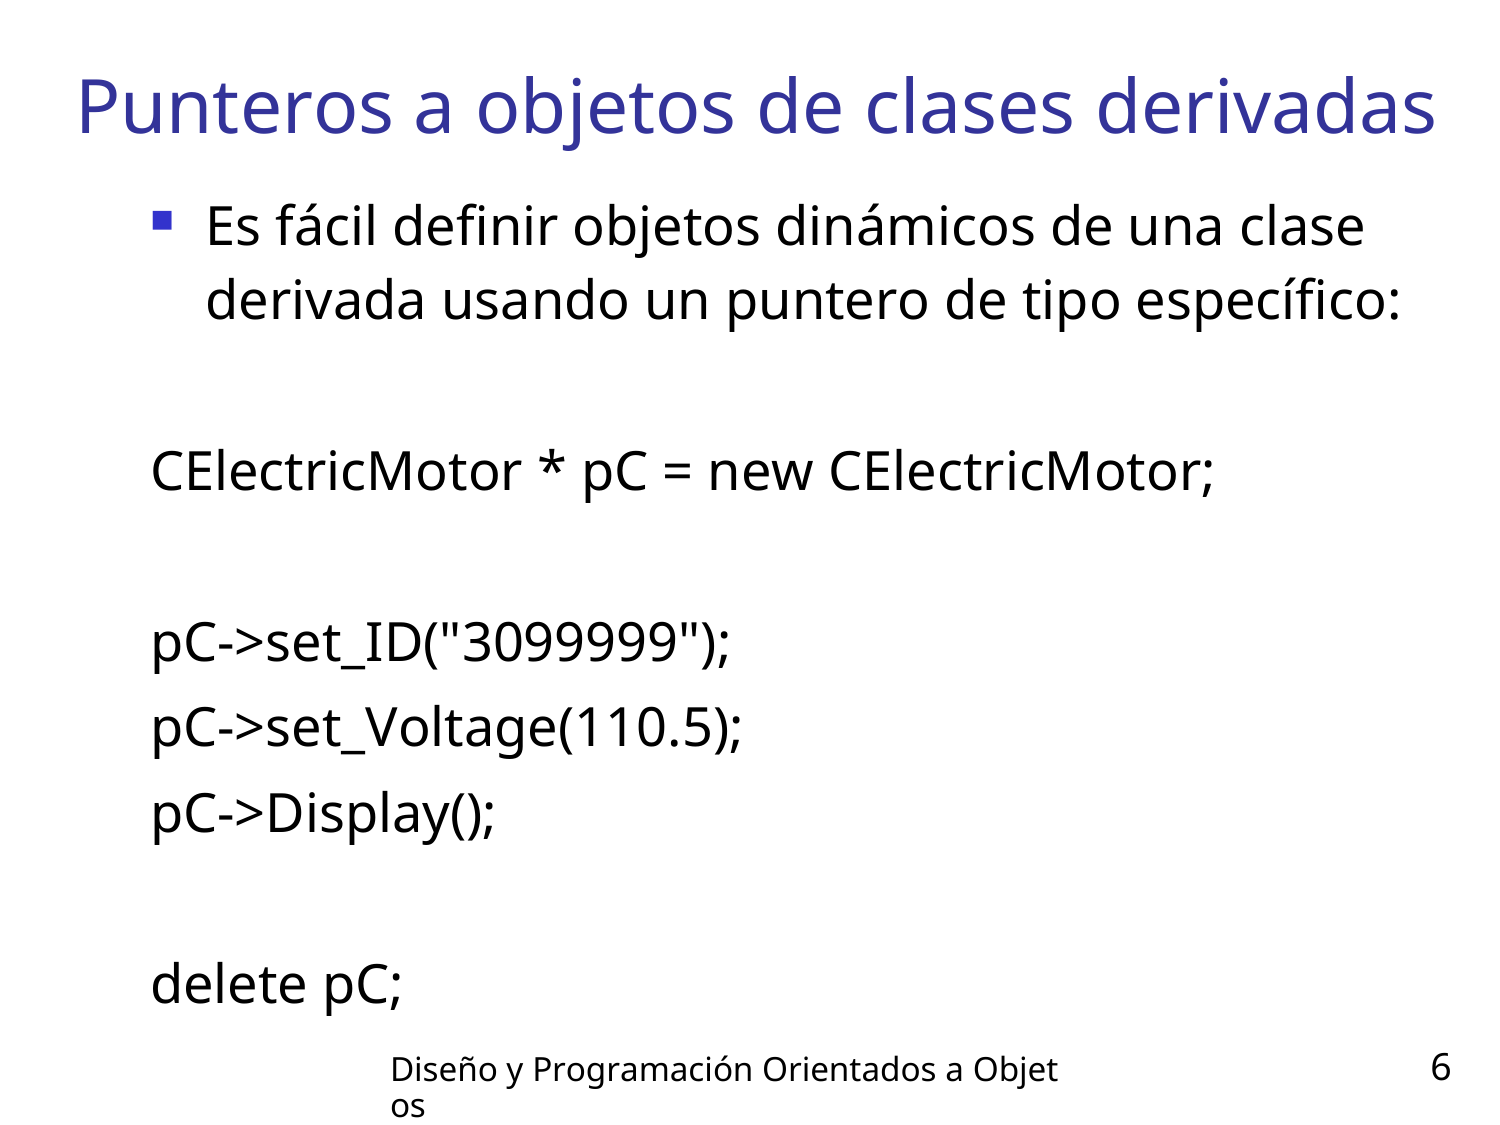

# Punteros a objetos de clases derivadas
Es fácil definir objetos dinámicos de una clase derivada usando un puntero de tipo específico:
CElectricMotor * pC = new CElectricMotor;
pC->set_ID("3099999");
pC->set_Voltage(110.5);
pC->Display();
delete pC;
Diseño y Programación Orientados a Objetos
6